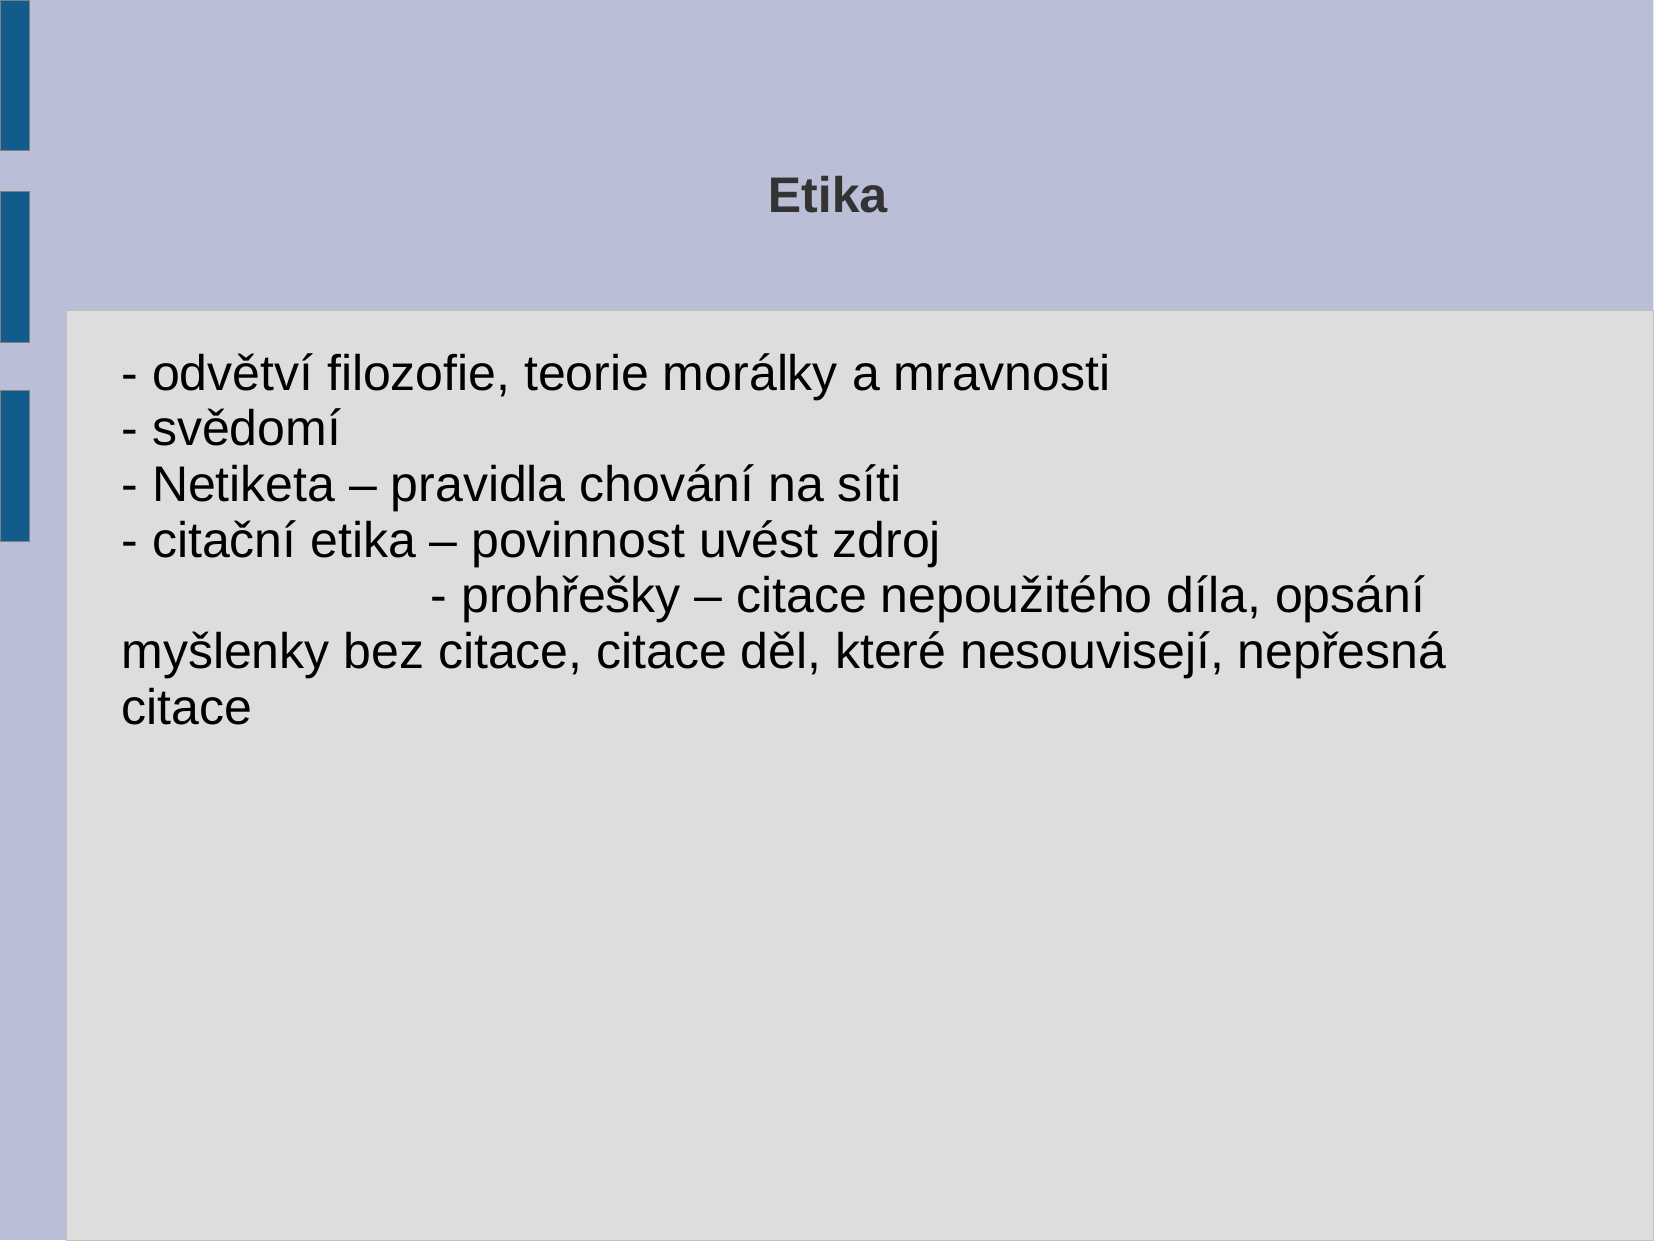

# Etika
- odvětví filozofie, teorie morálky a mravnosti
- svědomí
- Netiketa – pravidla chování na síti
- citační etika – povinnost uvést zdroj
 				 - prohřešky – citace nepoužitého díla, opsání myšlenky bez citace, citace děl, které nesouvisejí, nepřesná citace